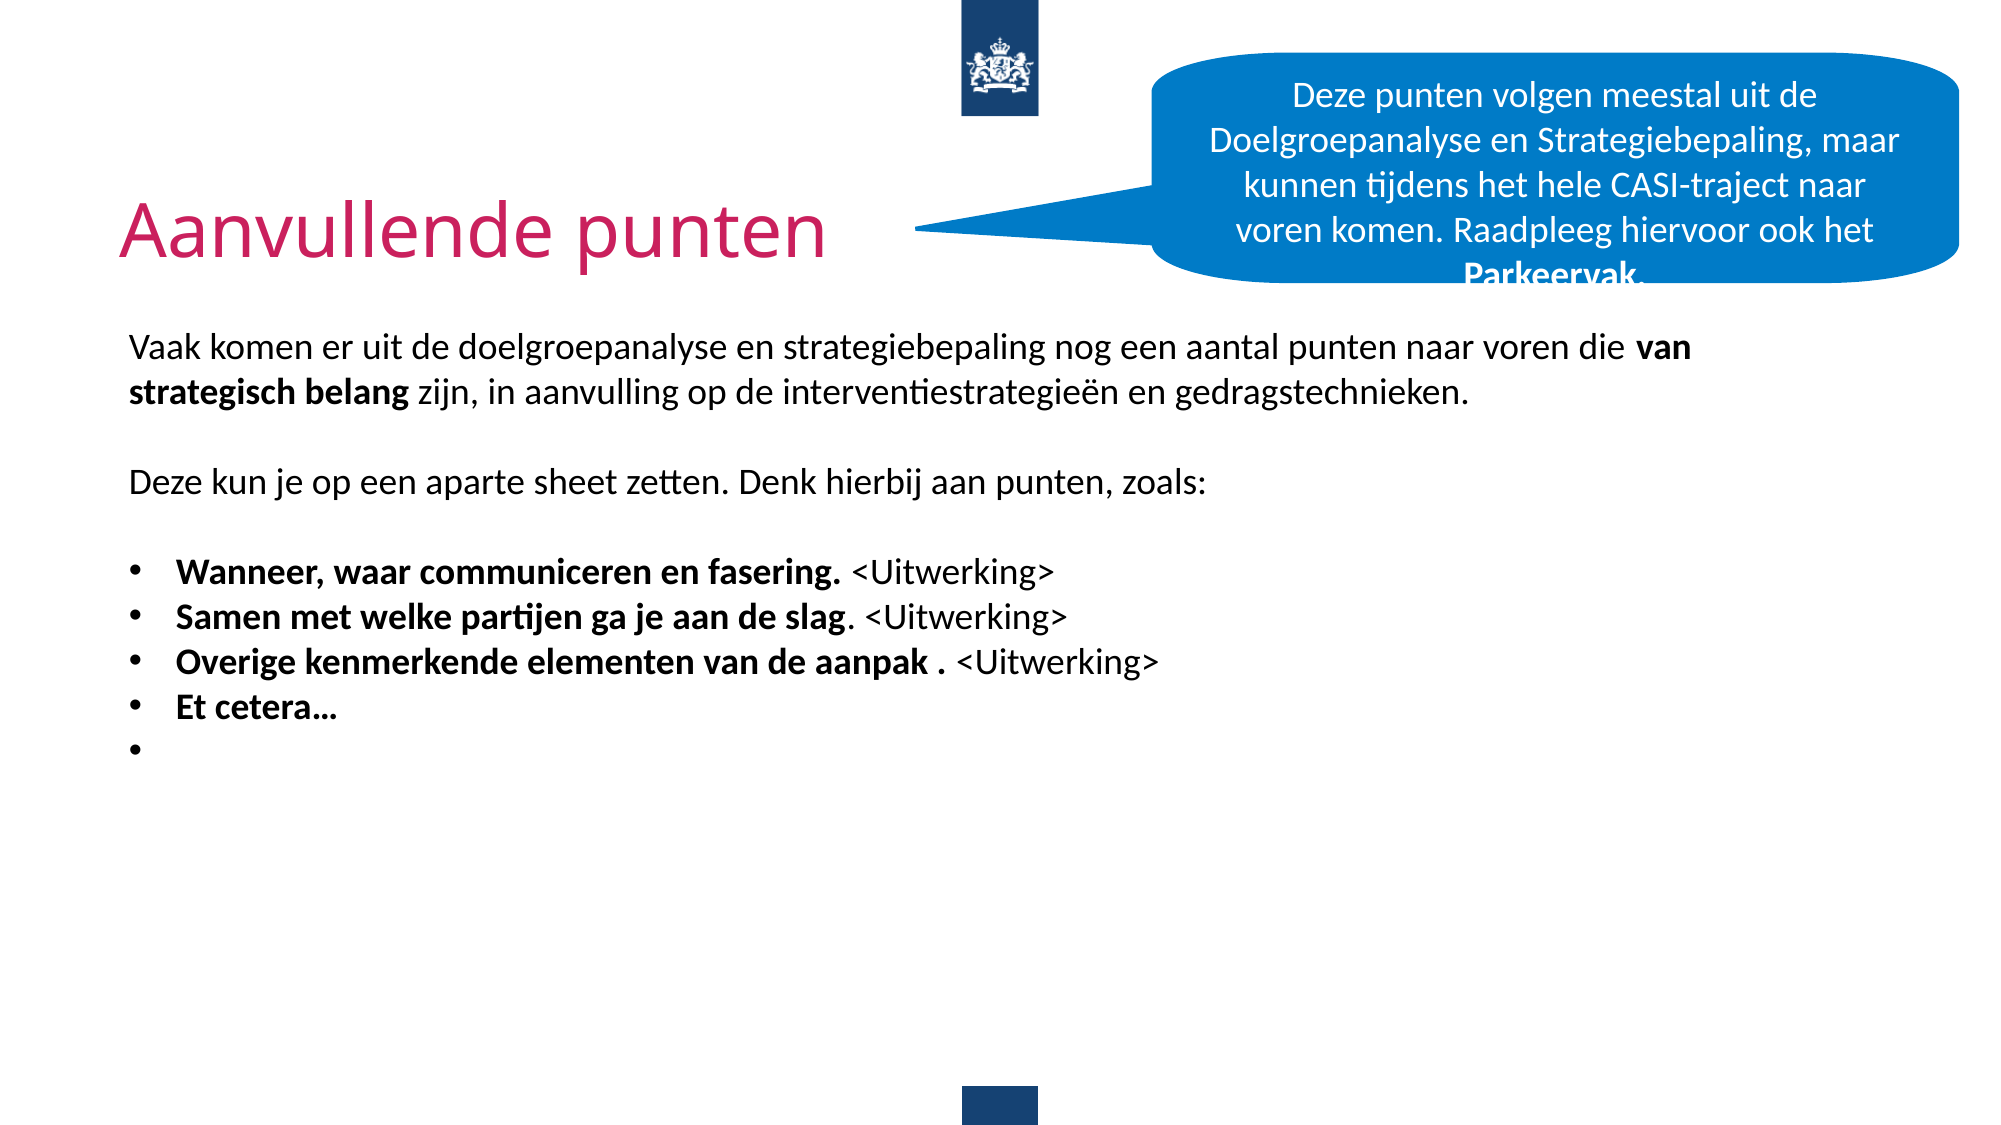

Deze punten volgen meestal uit de Doelgroepanalyse en Strategiebepaling, maar kunnen tijdens het hele CASI-traject naar voren komen. Raadpleeg hiervoor ook het Parkeervak.
Aanvullende punten
Vaak komen er uit de doelgroepanalyse en strategiebepaling nog een aantal punten naar voren die van strategisch belang zijn, in aanvulling op de interventiestrategieën en gedragstechnieken.
Deze kun je op een aparte sheet zetten. Denk hierbij aan punten, zoals:
Wanneer, waar communiceren en fasering. <Uitwerking>
Samen met welke partijen ga je aan de slag. <Uitwerking>
Overige kenmerkende elementen van de aanpak . <Uitwerking>
Et cetera…